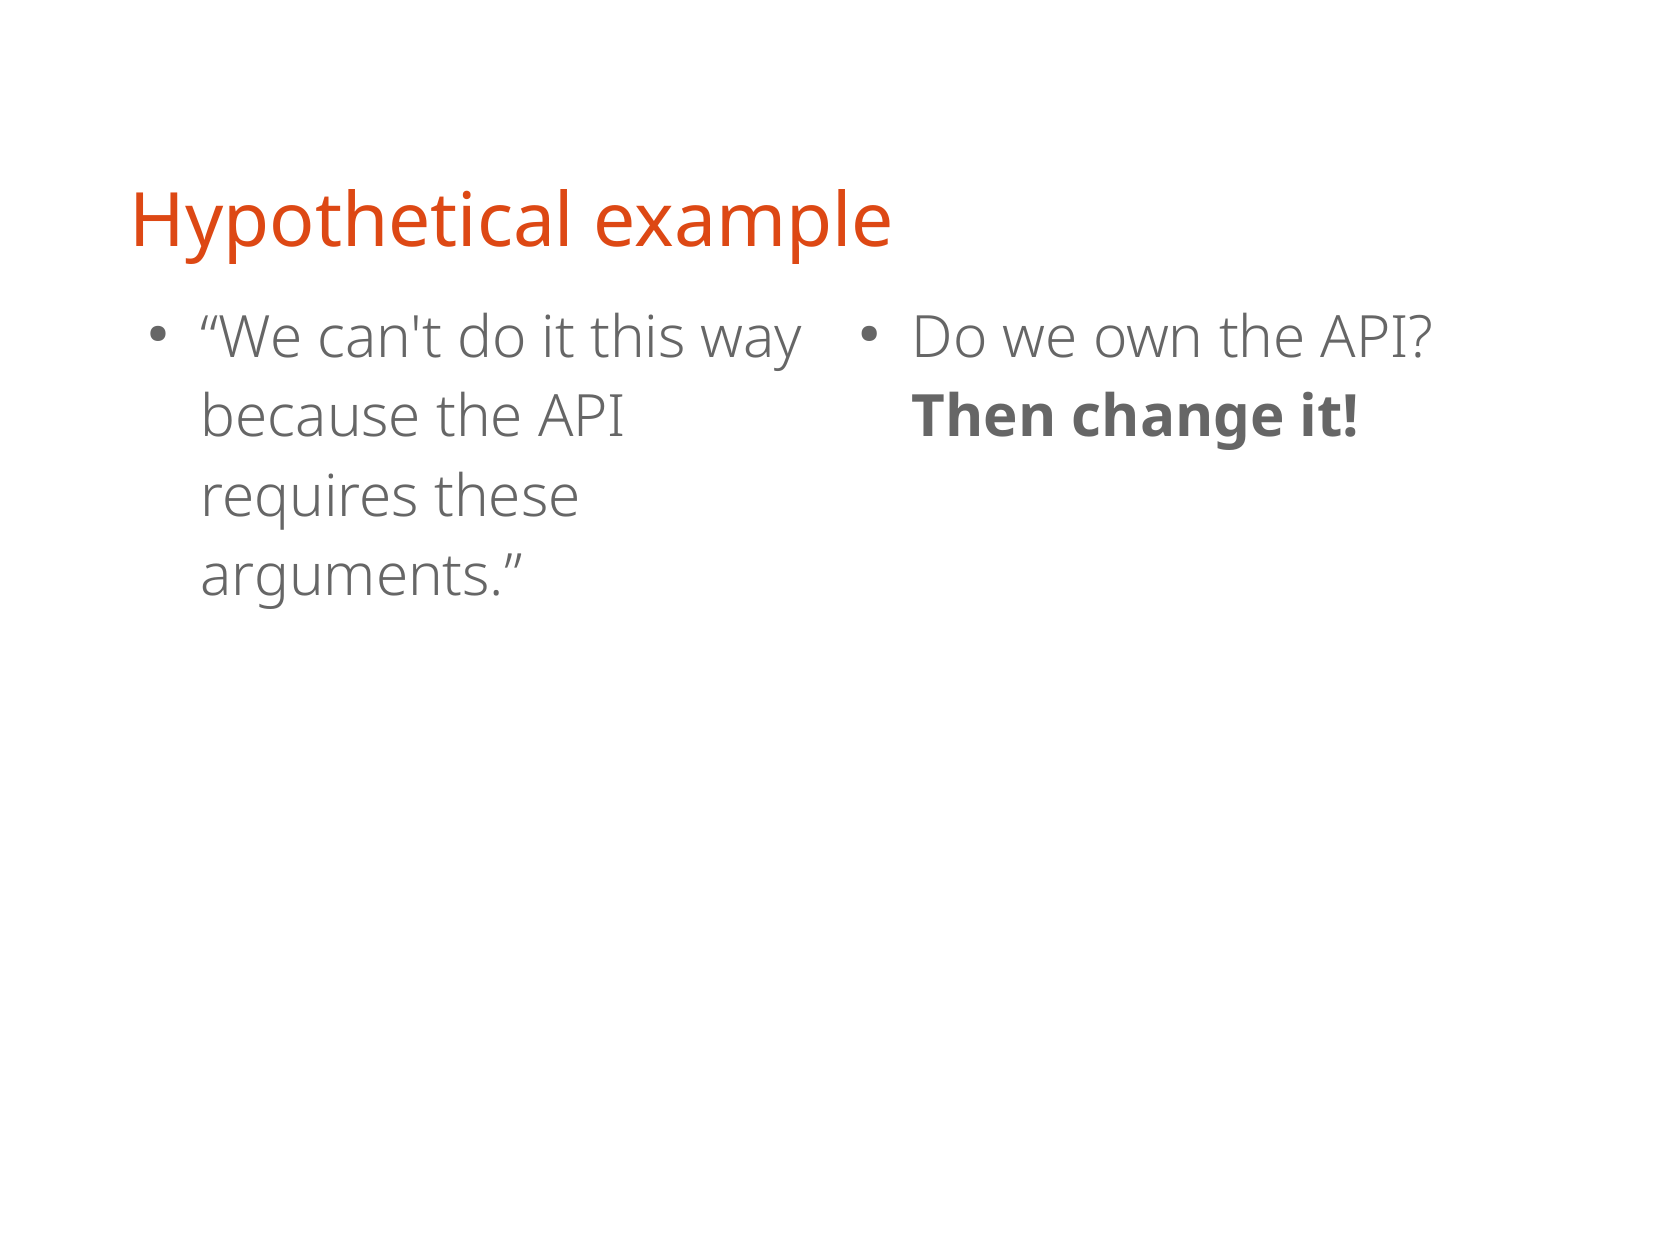

# Hypothetical example
“We can't do it this way because the API requires these arguments.”
Do we own the API? Then change it!